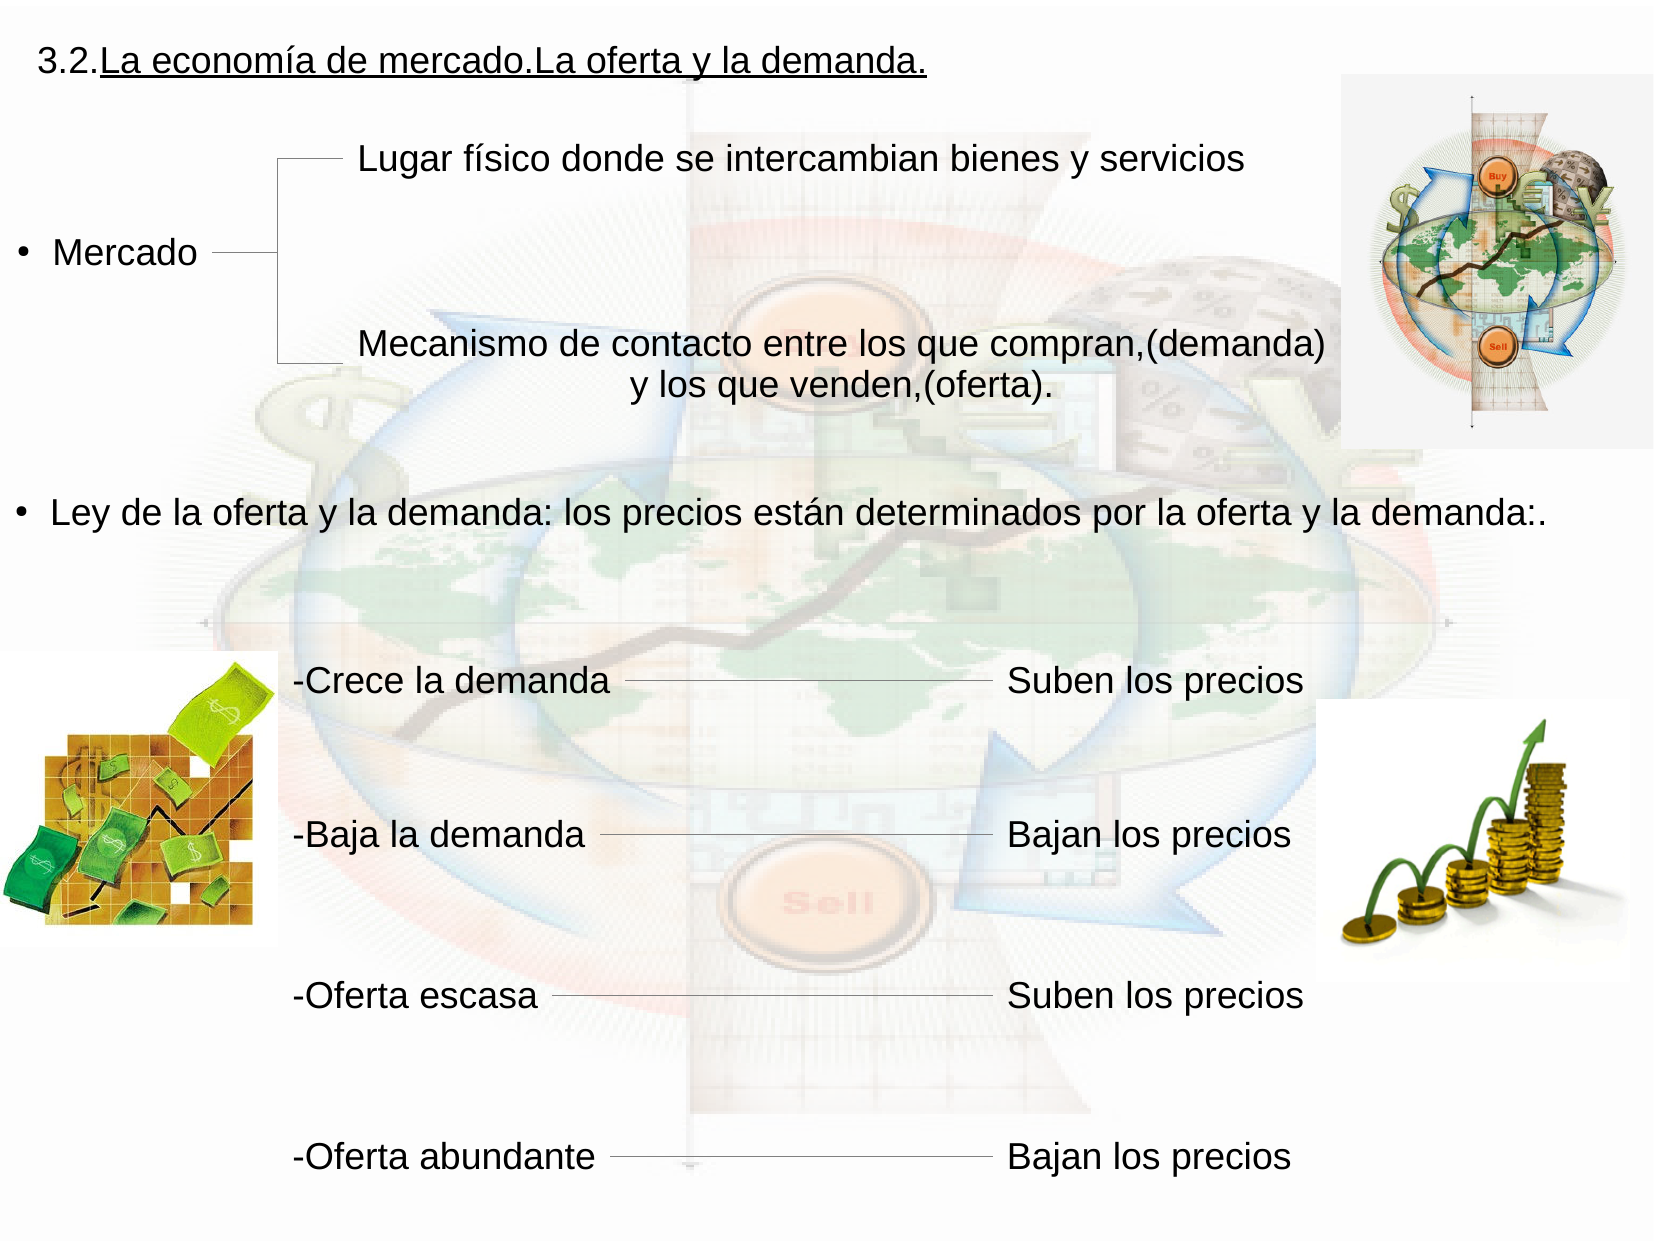

3.2.La economía de mercado.La oferta y la demanda.
Lugar físico donde se intercambian bienes y servicios
Mercado
Mecanismo de contacto entre los que compran,(demanda)
y los que venden,(oferta).
Ley de la oferta y la demanda: los precios están determinados por la oferta y la demanda:.
-Crece la demanda
Suben los precios
-Baja la demanda
Bajan los precios
-Oferta escasa
Suben los precios
-Oferta abundante
Bajan los precios